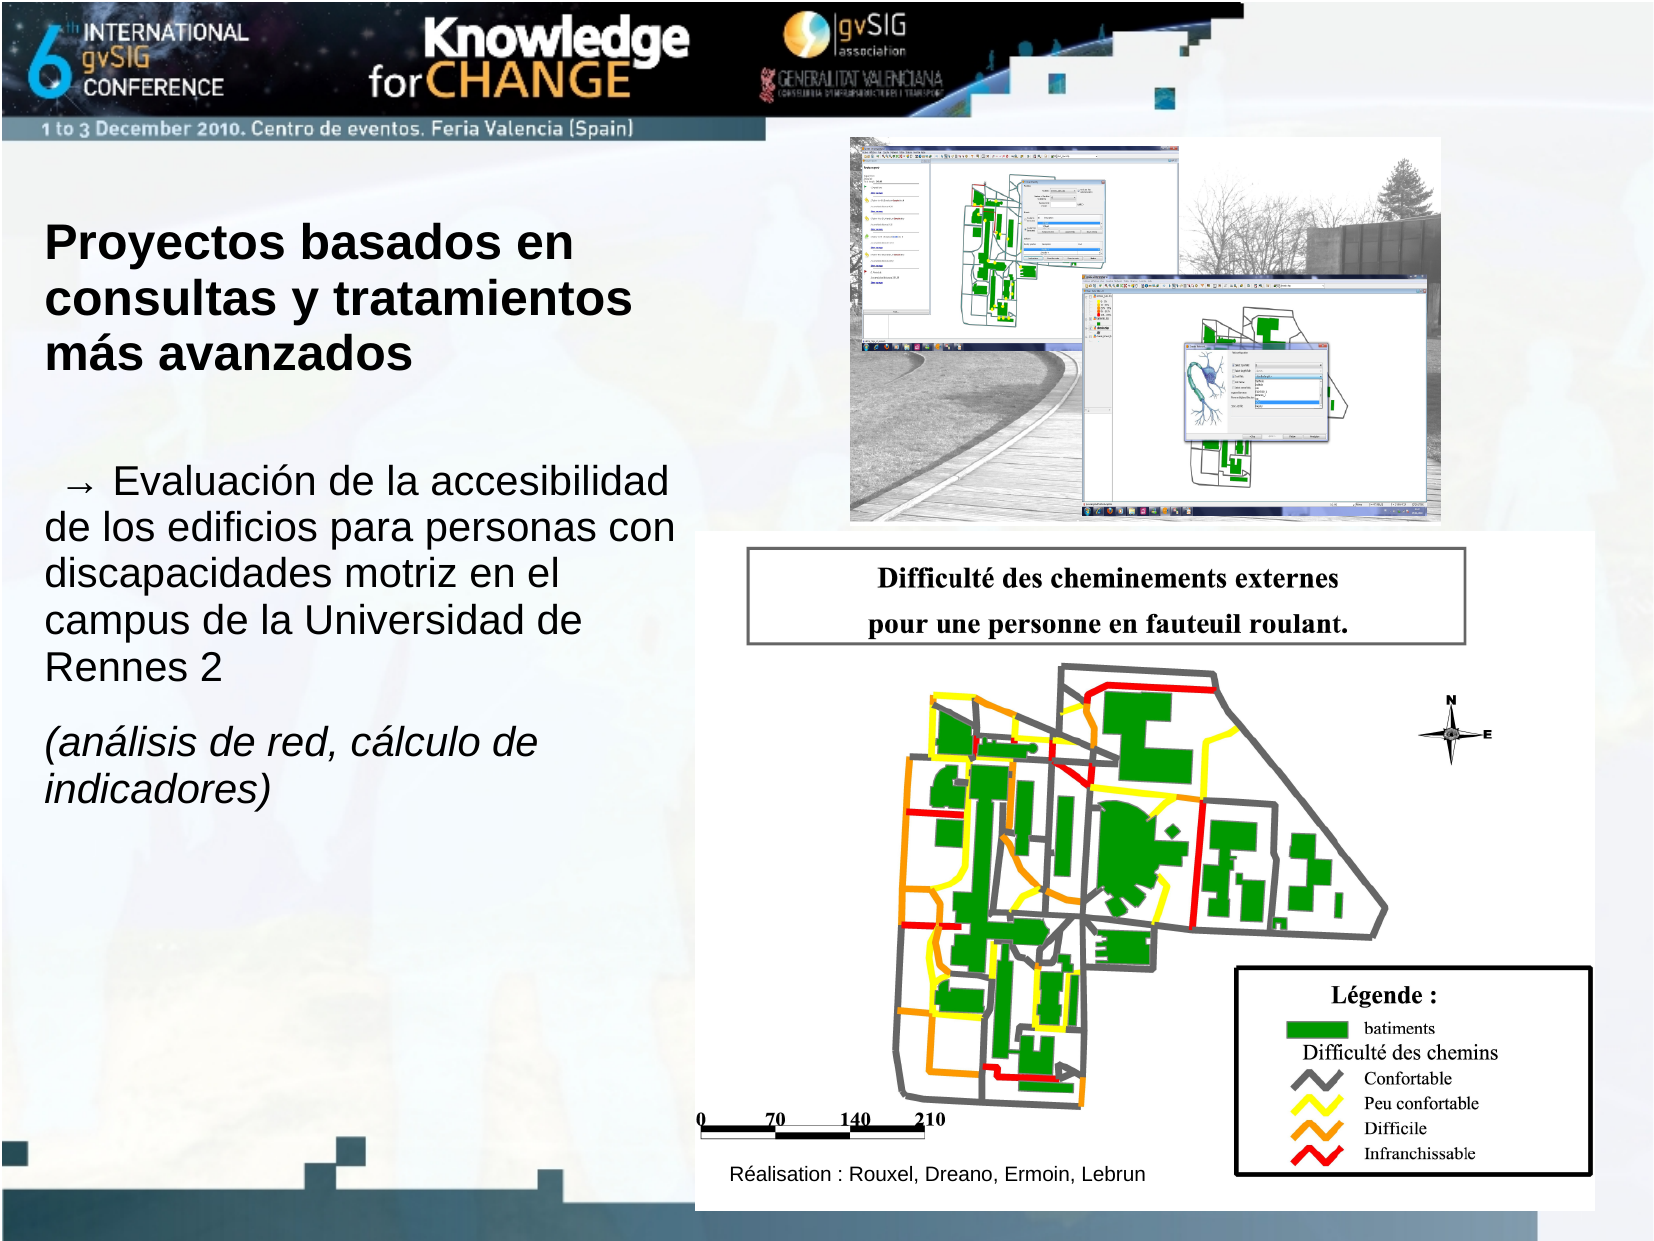

Proyectos basados en consultas y tratamientos más avanzados
→ Evaluación de la accesibilidad de los edificios para personas con discapacidades motriz en el campus de la Universidad de Rennes 2
(análisis de red, cálculo de indicadores)
Réalisation : Rouxel, Dreano, Ermoin, Lebrun